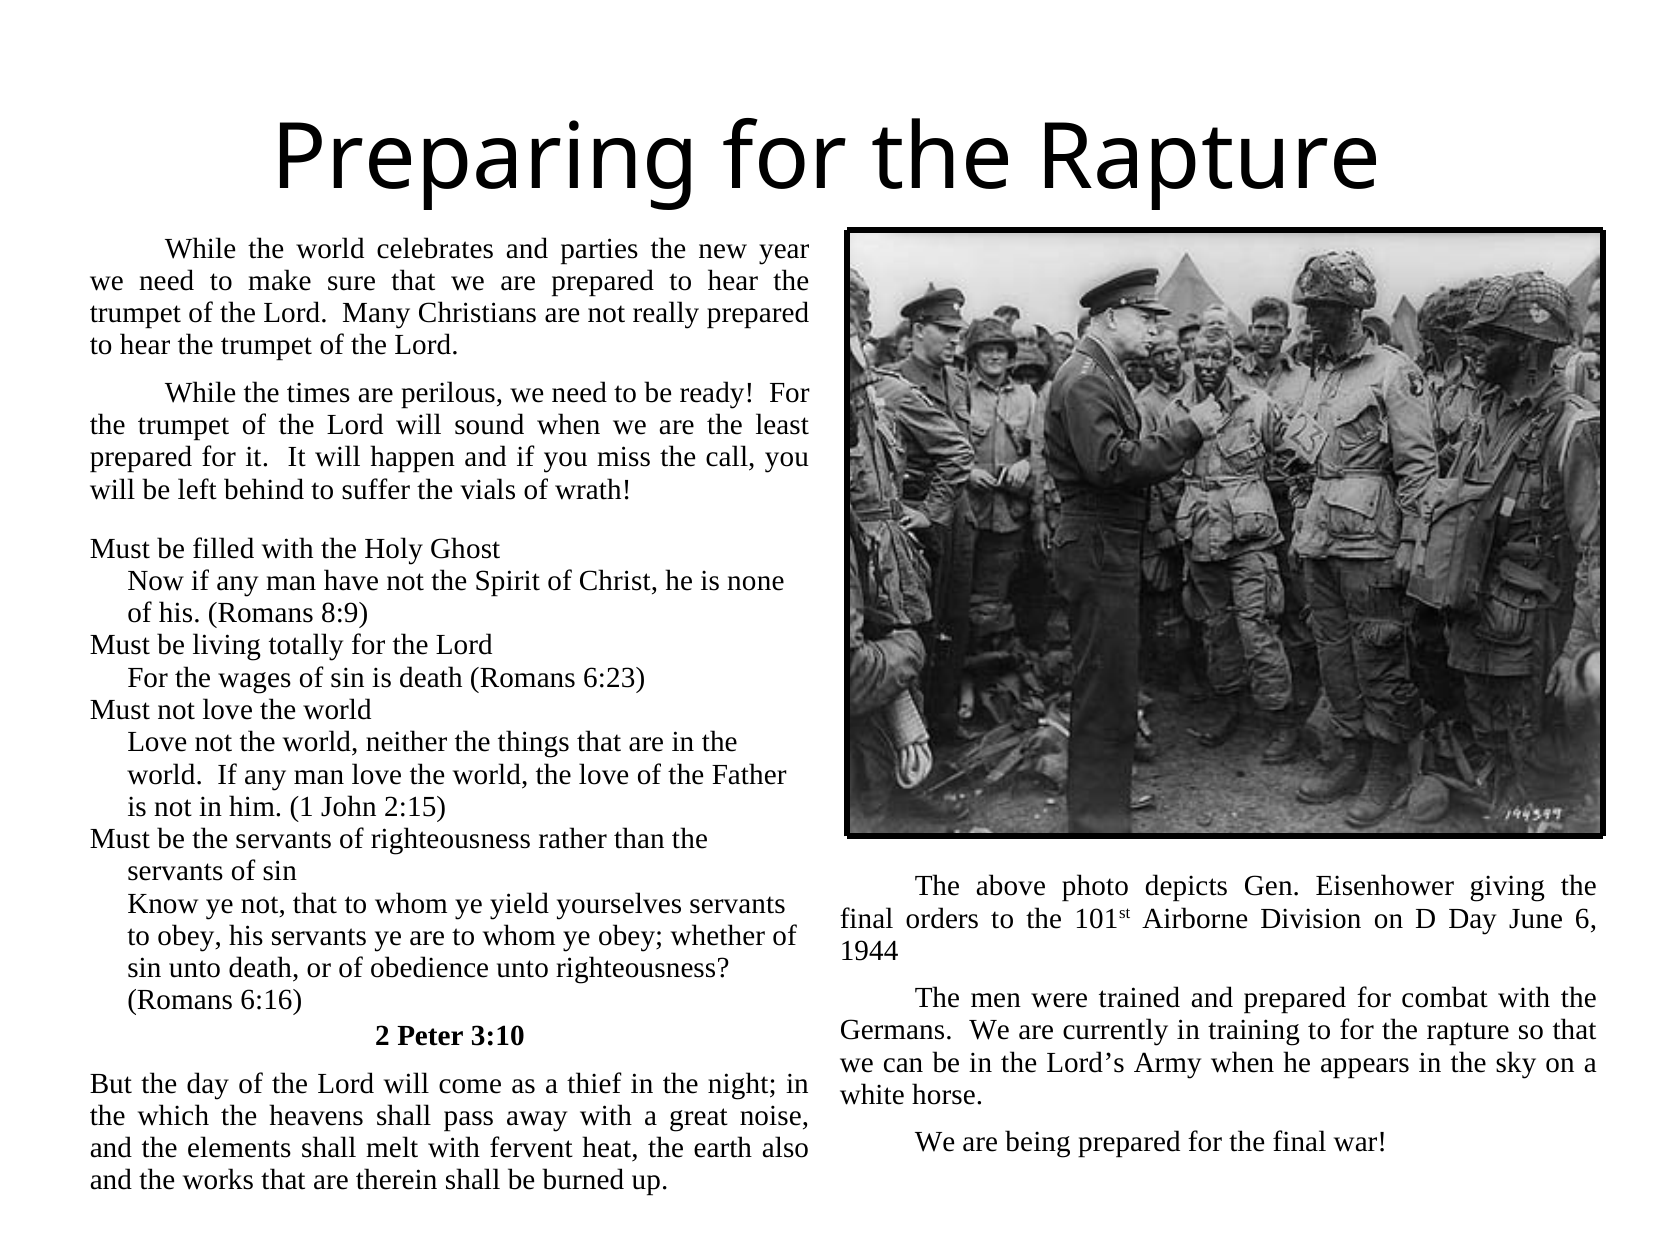

# Preparing for the Rapture
While the world celebrates and parties the new year we need to make sure that we are prepared to hear the trumpet of the Lord. Many Christians are not really prepared to hear the trumpet of the Lord.
While the times are perilous, we need to be ready! For the trumpet of the Lord will sound when we are the least prepared for it. It will happen and if you miss the call, you will be left behind to suffer the vials of wrath!
Must be filled with the Holy Ghost
Now if any man have not the Spirit of Christ, he is none of his. (Romans 8:9)
Must be living totally for the Lord
For the wages of sin is death (Romans 6:23)
Must not love the world
Love not the world, neither the things that are in the world. If any man love the world, the love of the Father is not in him. (1 John 2:15)
Must be the servants of righteousness rather than the servants of sin
Know ye not, that to whom ye yield yourselves servants to obey, his servants ye are to whom ye obey; whether of sin unto death, or of obedience unto righteousness? (Romans 6:16)
The above photo depicts Gen. Eisenhower giving the final orders to the 101st Airborne Division on D Day June 6, 1944
The men were trained and prepared for combat with the Germans. We are currently in training to for the rapture so that we can be in the Lord’s Army when he appears in the sky on a white horse.
We are being prepared for the final war!
2 Peter 3:10
But the day of the Lord will come as a thief in the night; in the which the heavens shall pass away with a great noise, and the elements shall melt with fervent heat, the earth also and the works that are therein shall be burned up.